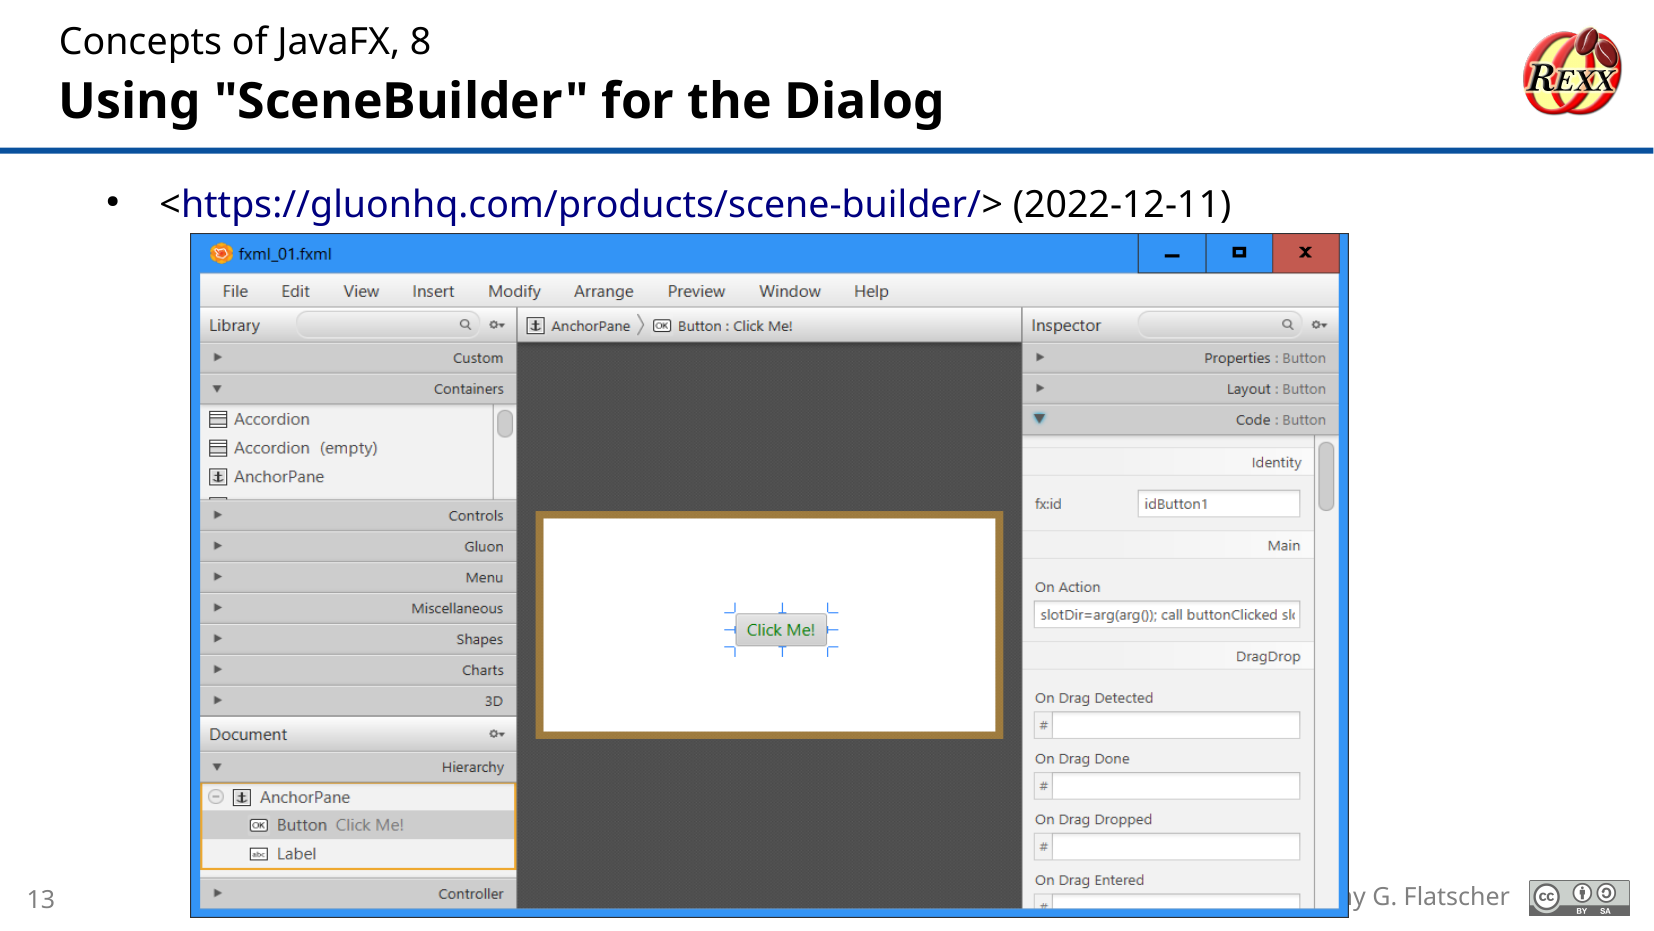

Concepts of JavaFX, 8
Using "SceneBuilder" for the Dialog
# <https://gluonhq.com/products/scene-builder/> (2022-12-11)